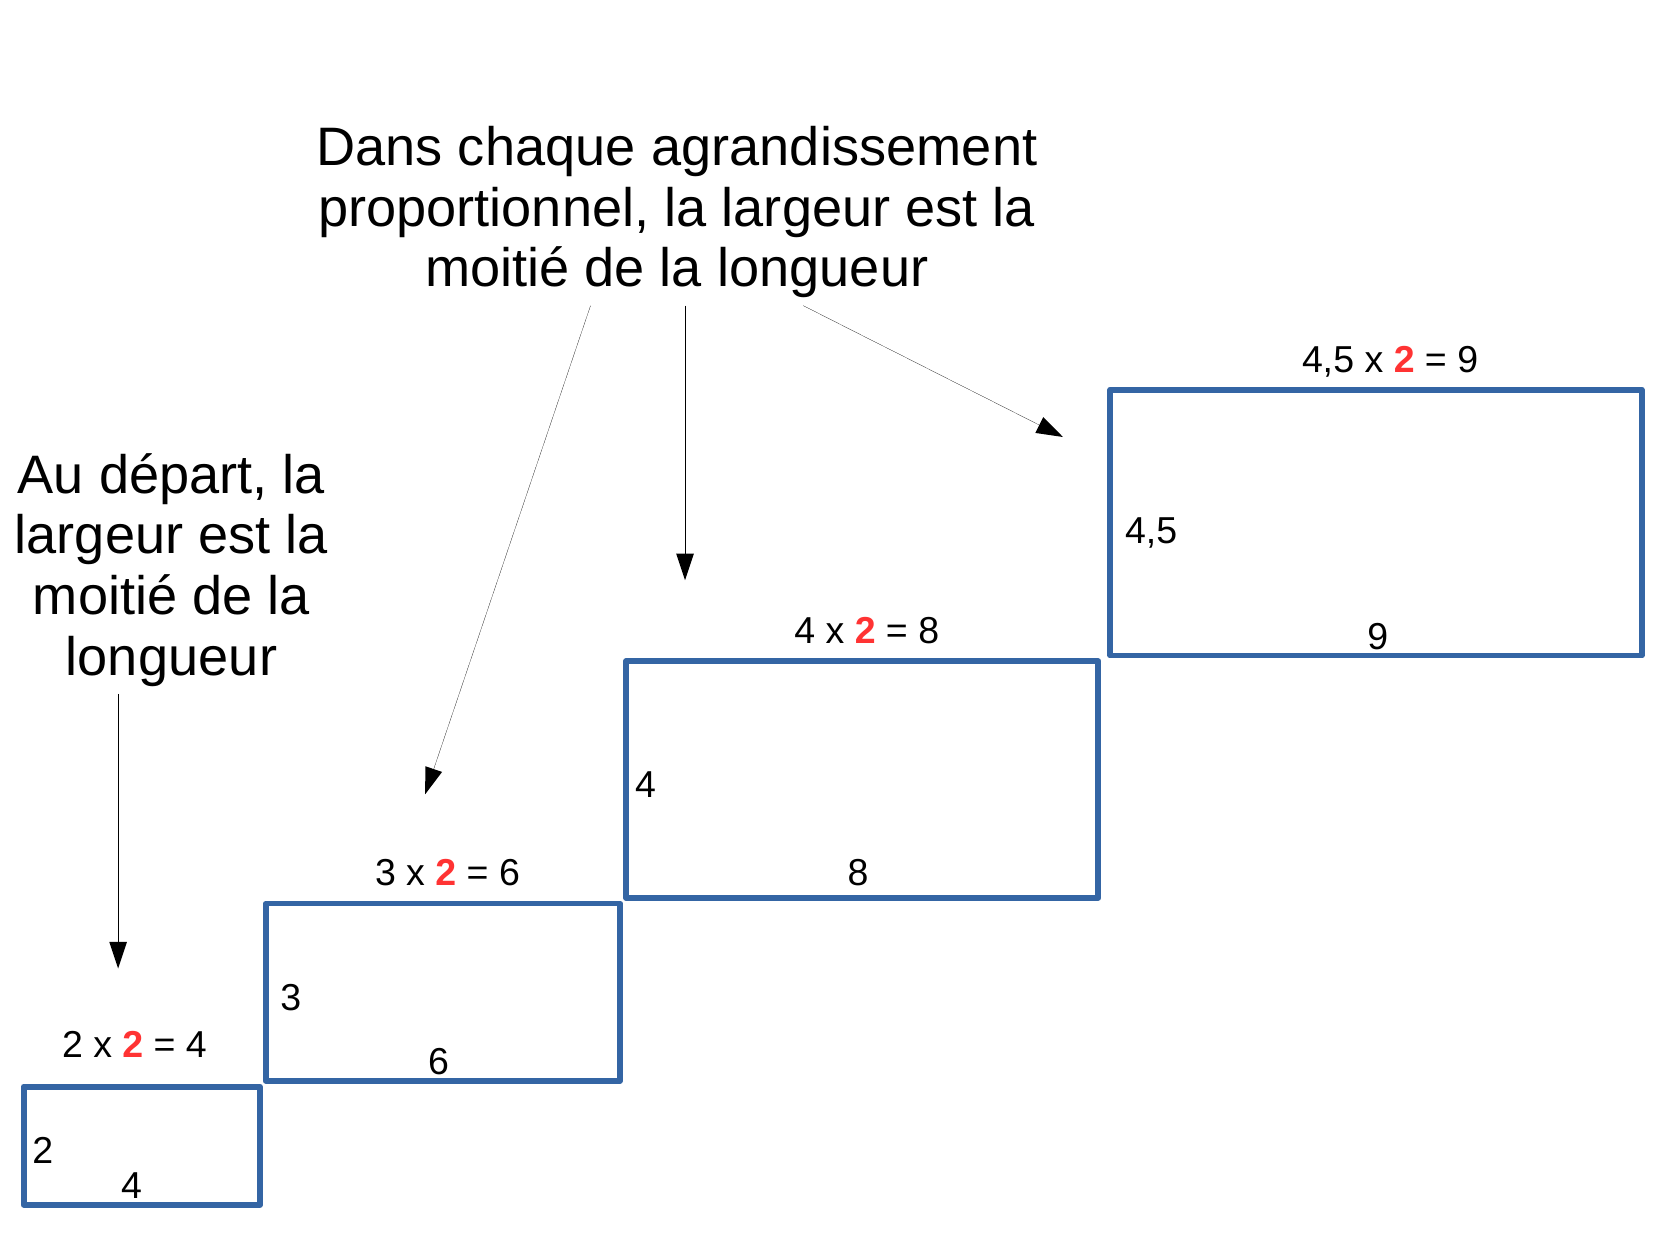

Dans chaque agrandissement proportionnel, la largeur est la moitié de la longueur
4,5 x 2 = 9
Au départ, la largeur est la moitié de la longueur
4,5
4 x 2 = 8
9
4
3 x 2 = 6
8
3
2 x 2 = 4
6
2
4